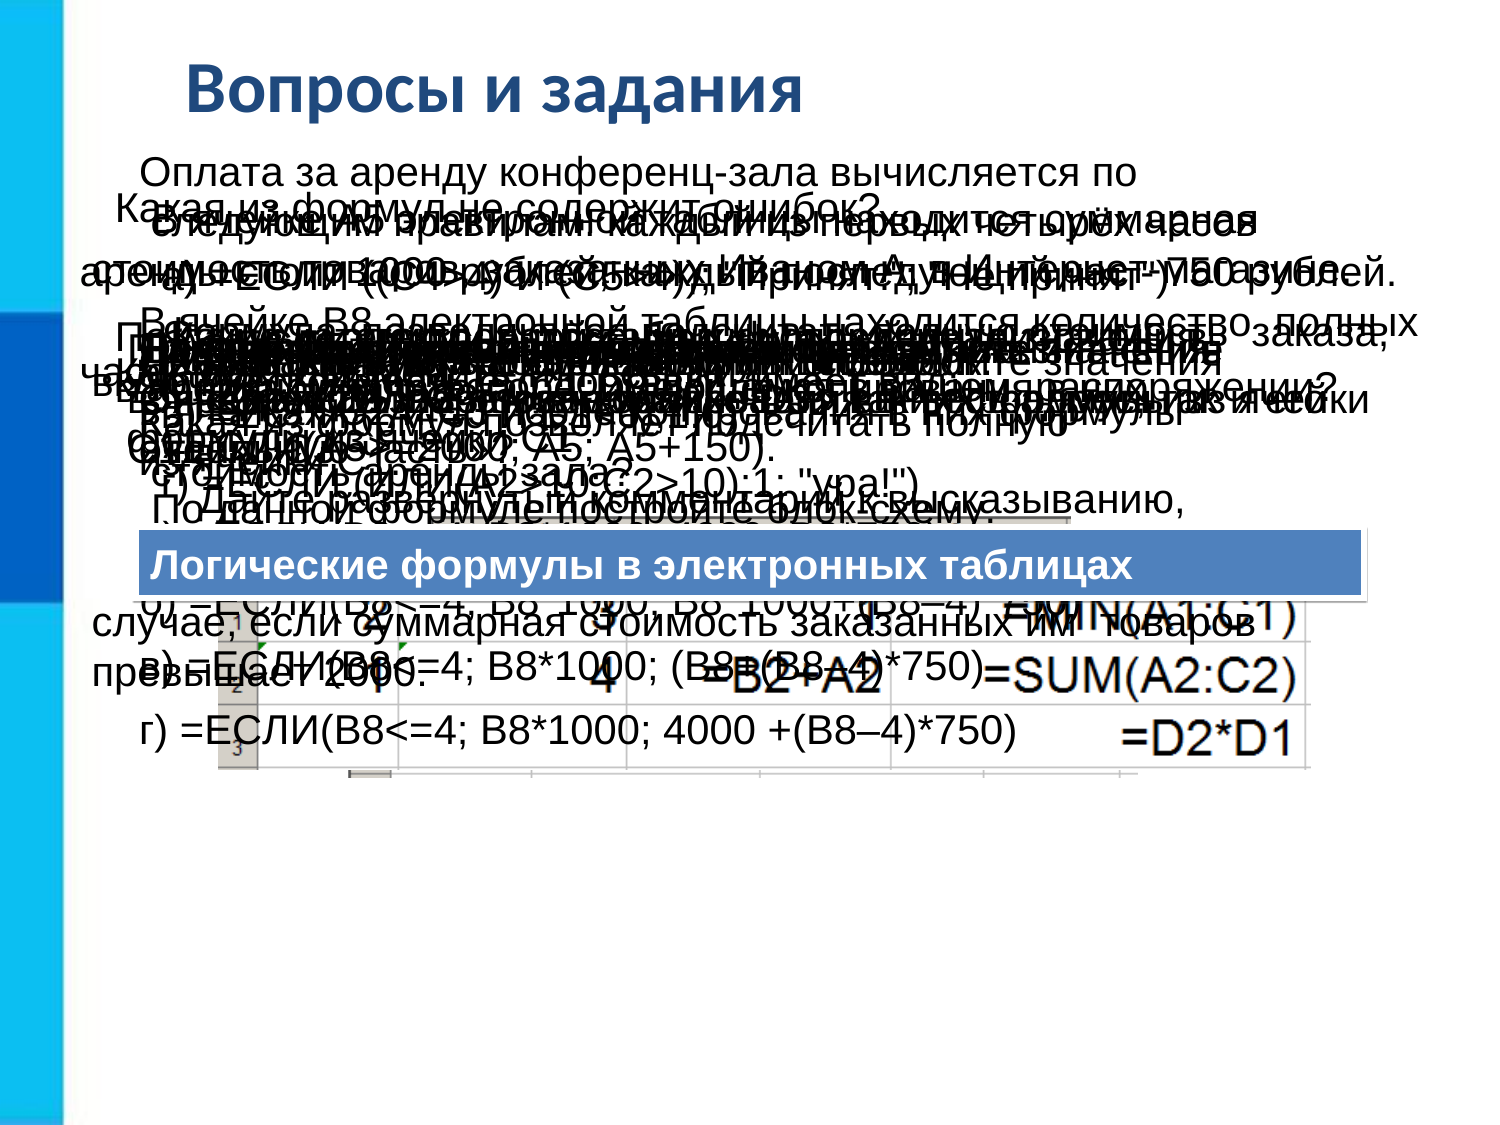

Вопросы и задания
Оплата за аренду конференц-зала вычисляется по
 следующим правилам: каждый из первых четырёх часов аренды стоит 1000 рублей, каждый последующий час - 750 рублей.
В ячейке В8 электронной таблицы находится количество полных часов аренды зала.
Какая из формул позволяет подсчитать полную
 стоимость аренды зала?
а) =ЕСЛИ(В8<=4; B8*1000; 4000+B8*750)
б) =ЕСЛИ(В8<=4; B8*1000; B8*1000+(B8–4)*750)
в) =ЕСЛИ(В8<=4; B8*1000; (B8+(B8–4)*750)
г) =ЕСЛИ(В8<=4; B8*1000; 4000 +(B8–4)*750)
 Какая из формул не содержит ошибок?
 а) =ЕСЛИ ((С4>4) И (С5>4)); "Принят!"; "Не принят")
 б) =ЕСЛИ (И(D2=0;B2/4);D3–A1; D3+A1)
 в) =ЕСЛИ ((A4=0 И D1<0);1;0)
 г) =ЕСЛИ (ИЛИ(A2>10;C2>10);1; "ура!")
В ячейке А5 электронной таблицы находится суммарная стоимость товаров, заказанных Иваном А. в Интернет-магазине.
 Формула, позволяющая подсчитать полную стоимость заказа, включая стоимость его доставки, имеет вид:
 =ЕСЛИ(А5>=2000; A5; A5+150).
По данной формуле постройте блок-схему.
Определите, какие льготы предоставляются покупателю в случае, если суммарная стоимость заказанных им товаров превышает 2000.
По данным электронной таблицы определите значения
в ячейках диапазона C1:D3 после копирования в них
 формулы из ячейки С1.
Какие категории встроенных функций реализованы в табличном процессоре, имеющемся в вашем распоряжении?
По данным электронной таблицы определите значения
в ячейках С2 и С3 после копирования в них формулы из ячейки С1.
Назовите основные типы ссылок.
Охарактеризуйте относительный тип ссылок.
По данным электронной таблицы определите значение
в ячейке С1
По данным электронной таблицы определите значения
в ячейках D1:D3 после копирования в них формулы из
ячейки С3.
О чём идёт речь в следующем высказывании:
 «Знак доллара «замораживает» как весь адрес, так и его отдельную часть»?
Дайте развёрнутый комментарий к высказыванию, основываясь на материале параграфа.
Дан фрагмент электронной таблицы.
Определите значение в ячейке D3.
Охарактеризуйте абсолютный тип ссылок.
По данным электронной таблицы определите значения
в ячейках C2 и C3 после копирования в них формулы
из ячейки С1.
Для чего нужны встроенные функции?
Охарактеризуйте смешанный тип ссылок.
Как можно изменить тип ссылки?
Логические формулы в электронных таблицах